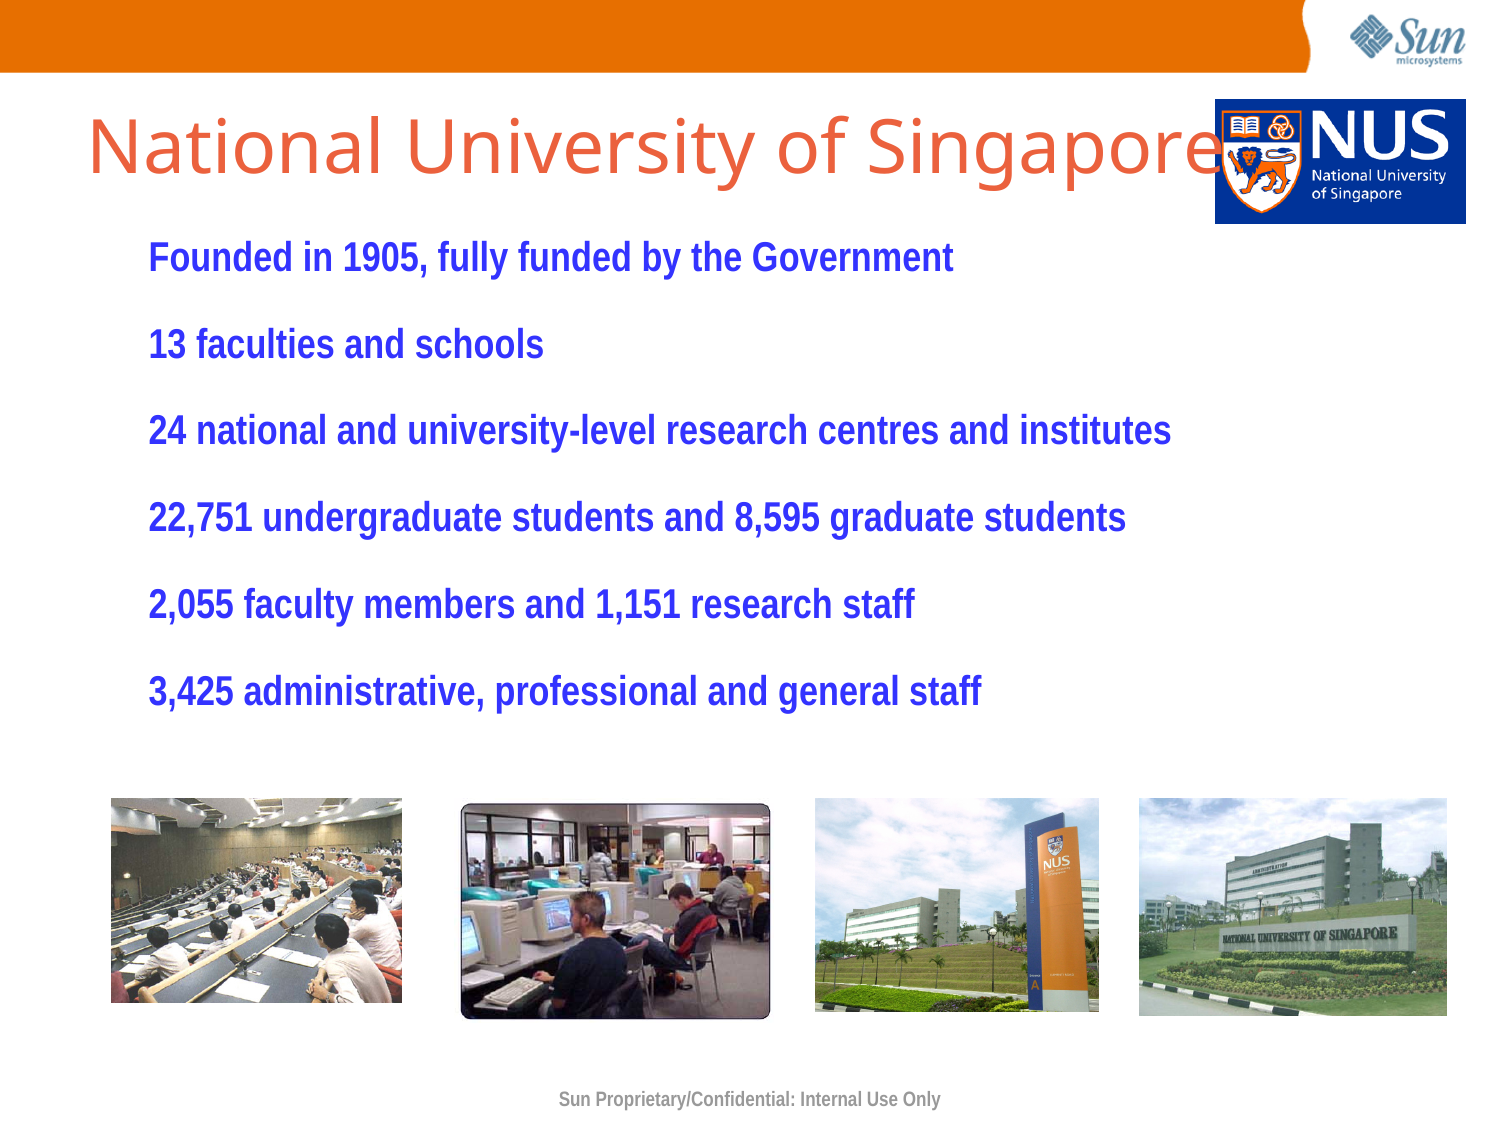

National University of Singapore
Founded in 1905, fully funded by the Government
13 faculties and schools
24 national and university-level research centres and institutes
22,751 undergraduate students and 8,595 graduate students
2,055 faculty members and 1,151 research staff
3,425 administrative, professional and general staff